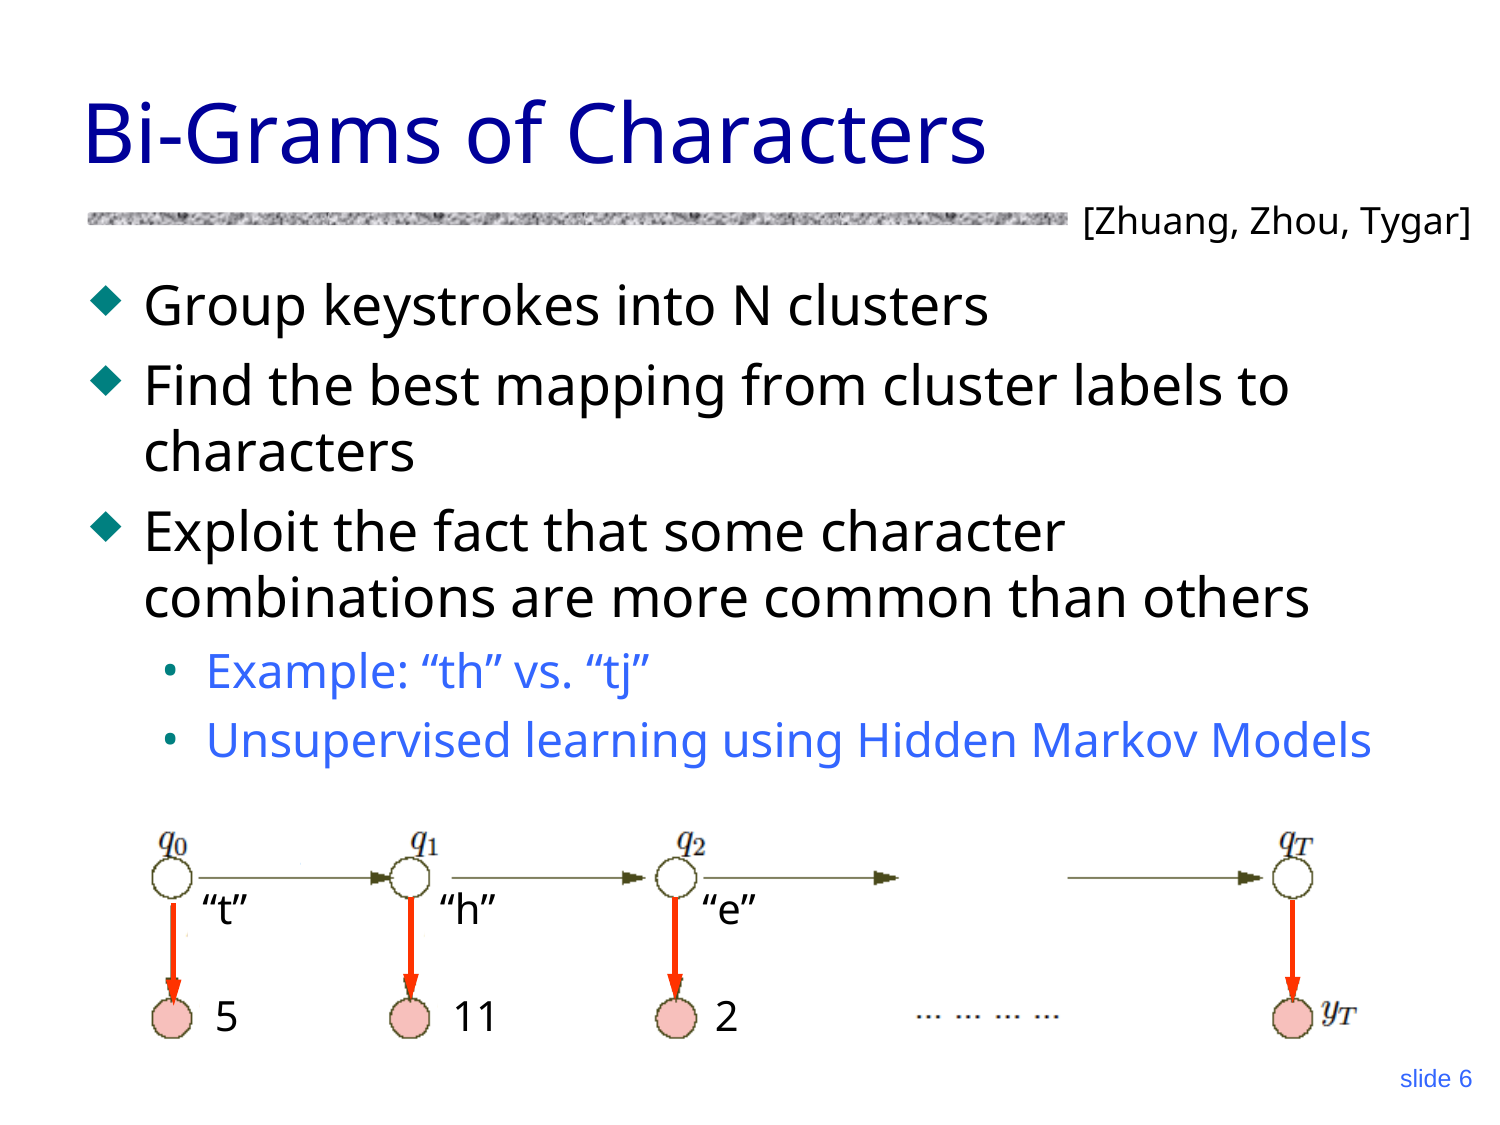

# Bi-Grams of Characters
[Zhuang, Zhou, Tygar]
Group keystrokes into N clusters
Find the best mapping from cluster labels to characters
Exploit the fact that some character combinations are more common than others
Example: “th” vs. “tj”
Unsupervised learning using Hidden Markov Models
“t”
“h”
“e”
5
11
2
slide